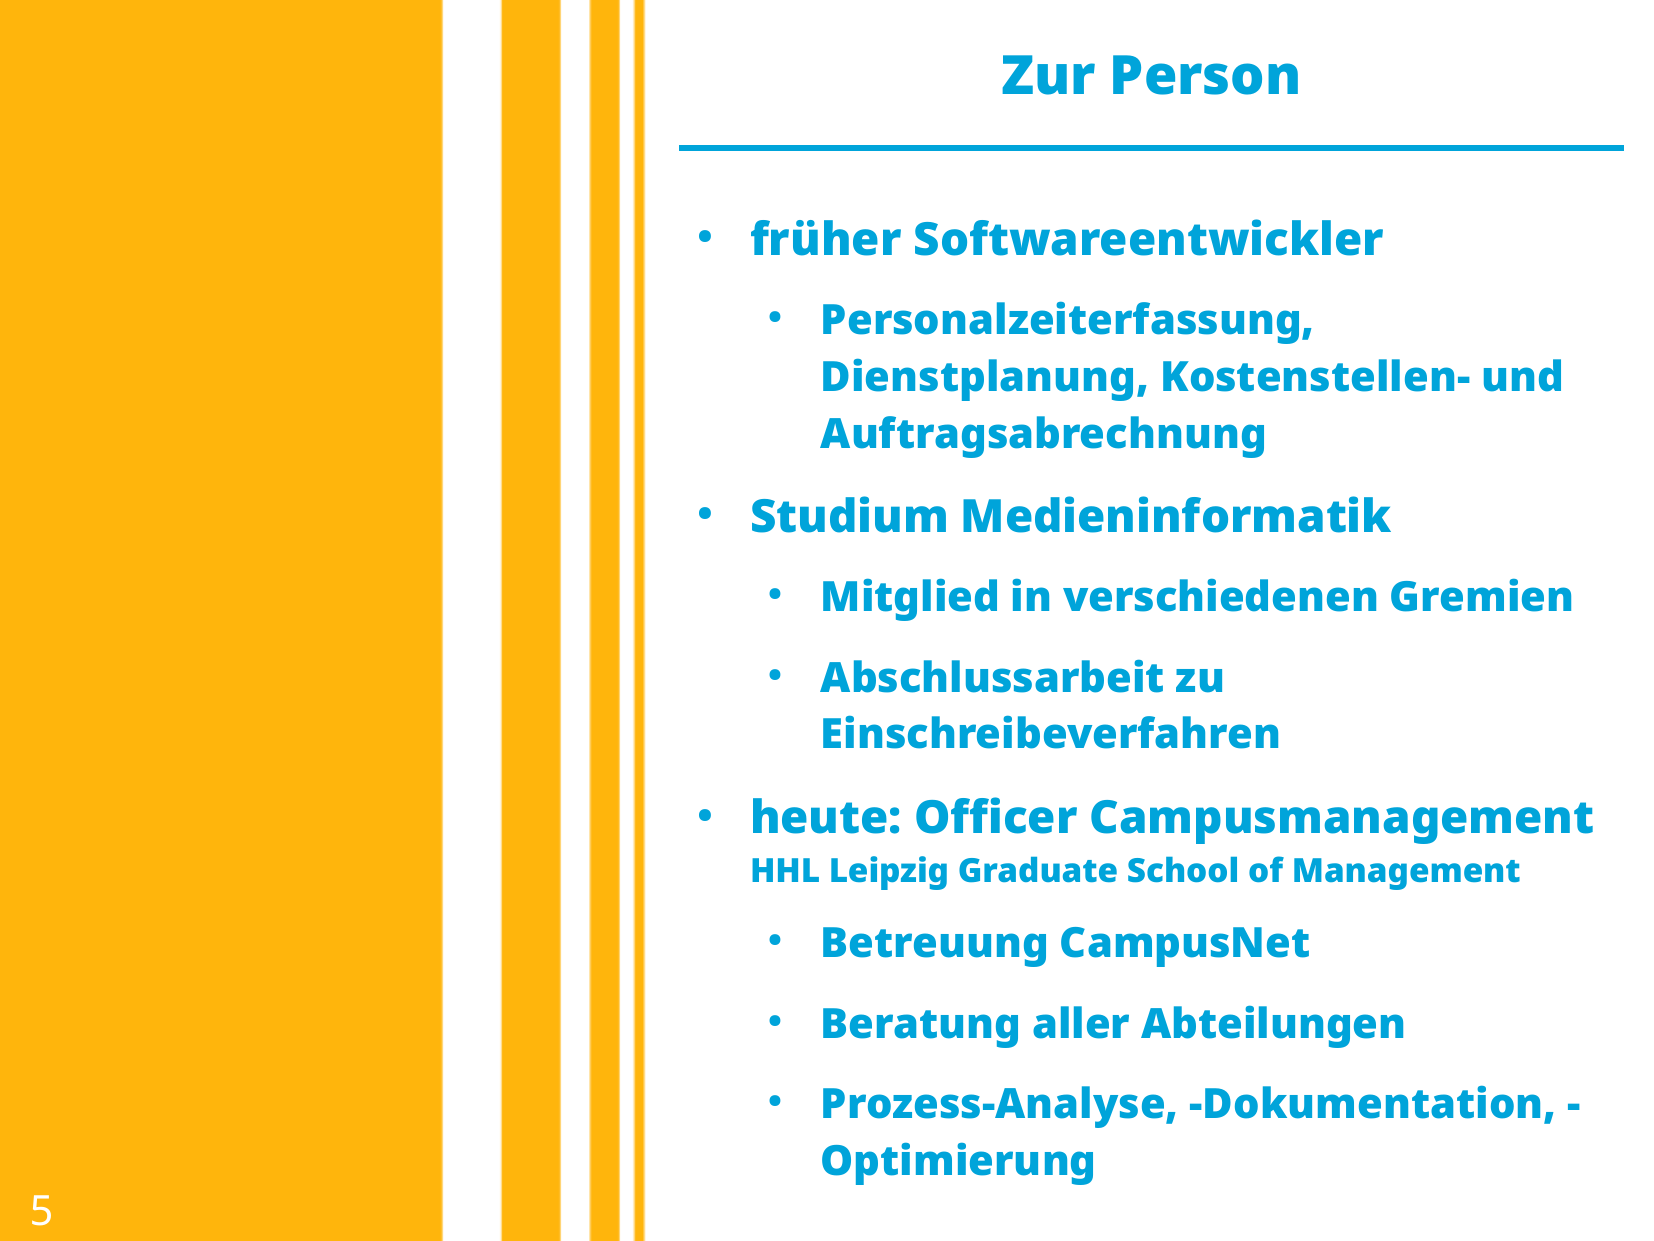

29.09.2015
# Zur Person
früher Softwareentwickler
Personalzeiterfassung, Dienstplanung, Kostenstellen- und Auftragsabrechnung
Studium Medieninformatik
Mitglied in verschiedenen Gremien
Abschlussarbeit zu Einschreibeverfahren
heute: Officer Campusmanagement
HHL Leipzig Graduate School of Management
Betreuung CampusNet
Beratung aller Abteilungen
Prozess-Analyse, -Dokumentation, -Optimierung
5